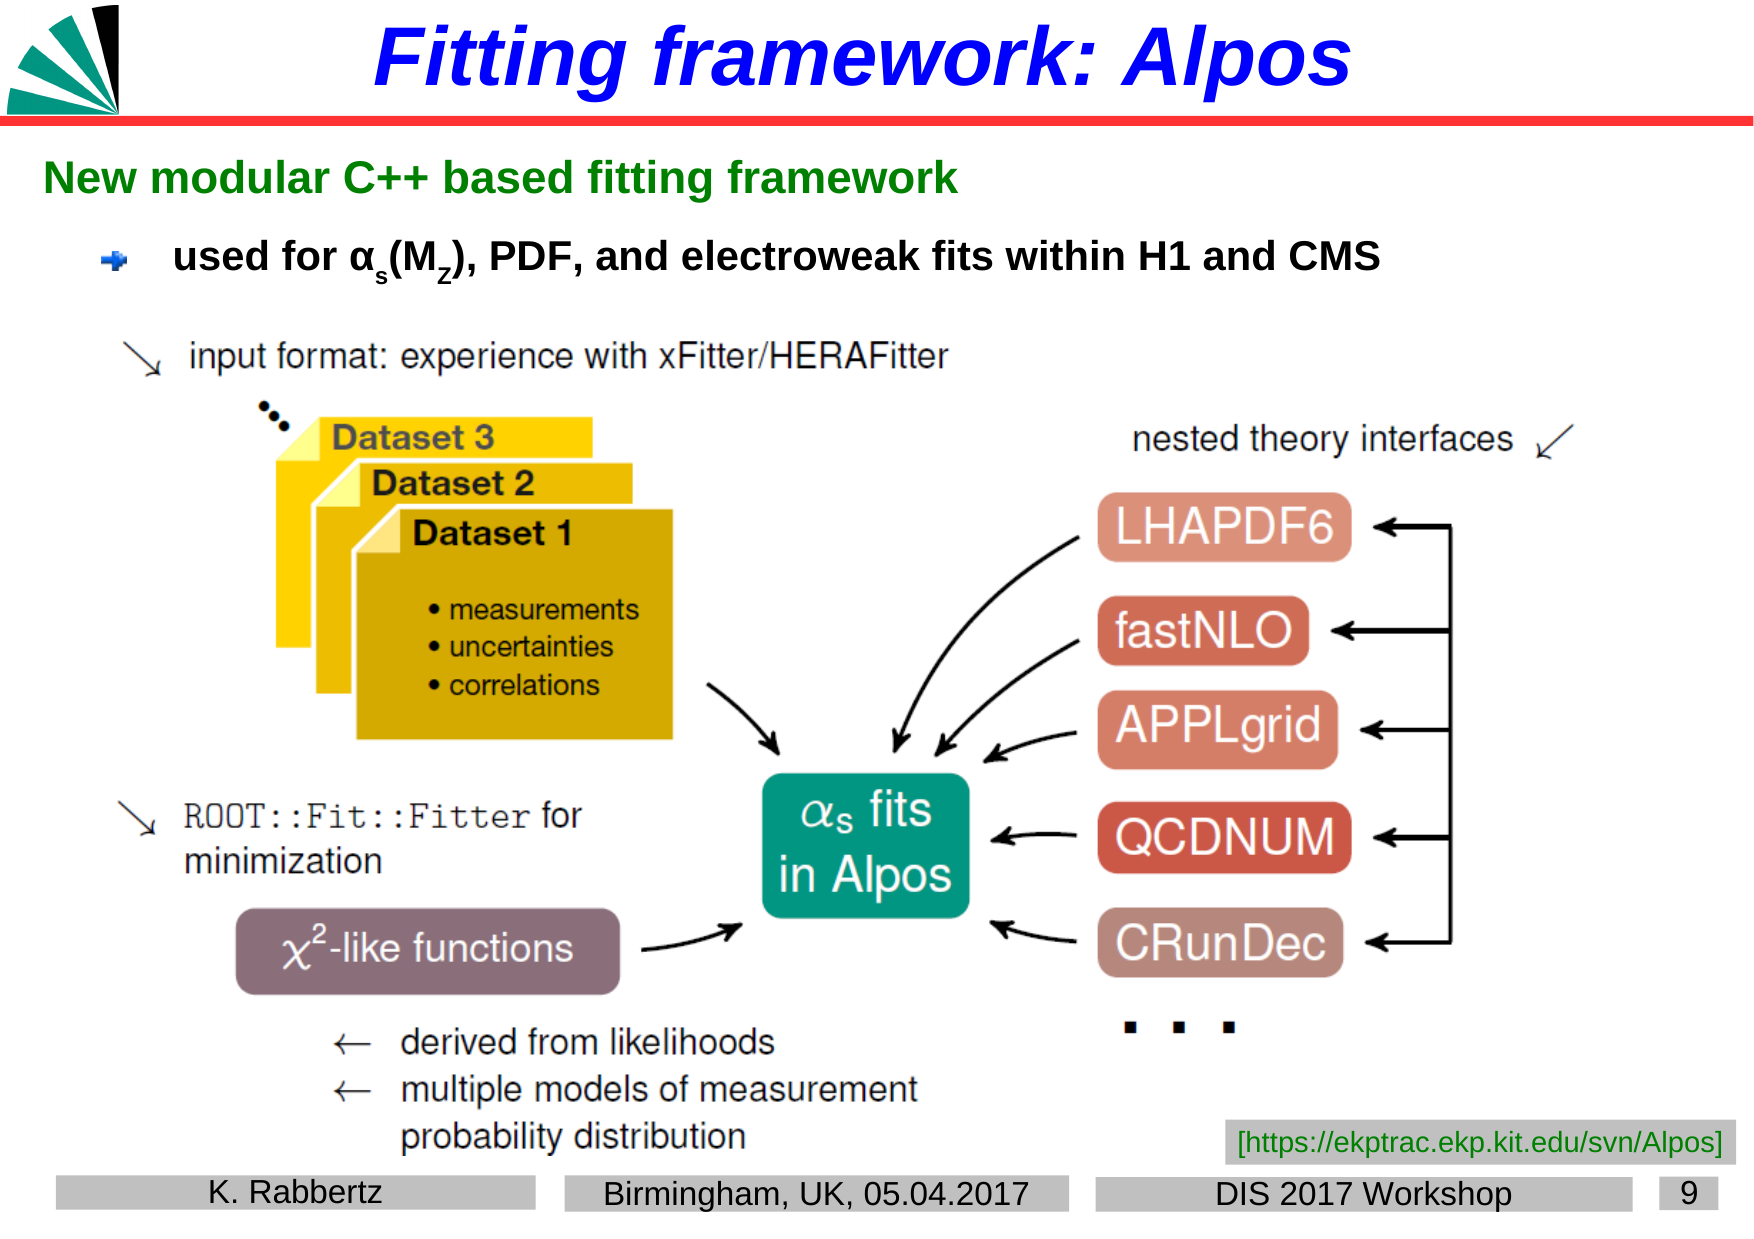

# Fitting framework: Alpos
New modular C++ based fitting framework
used for αs(MZ), PDF, and electroweak fits within H1 and CMS
[https://ekptrac.ekp.kit.edu/svn/Alpos]